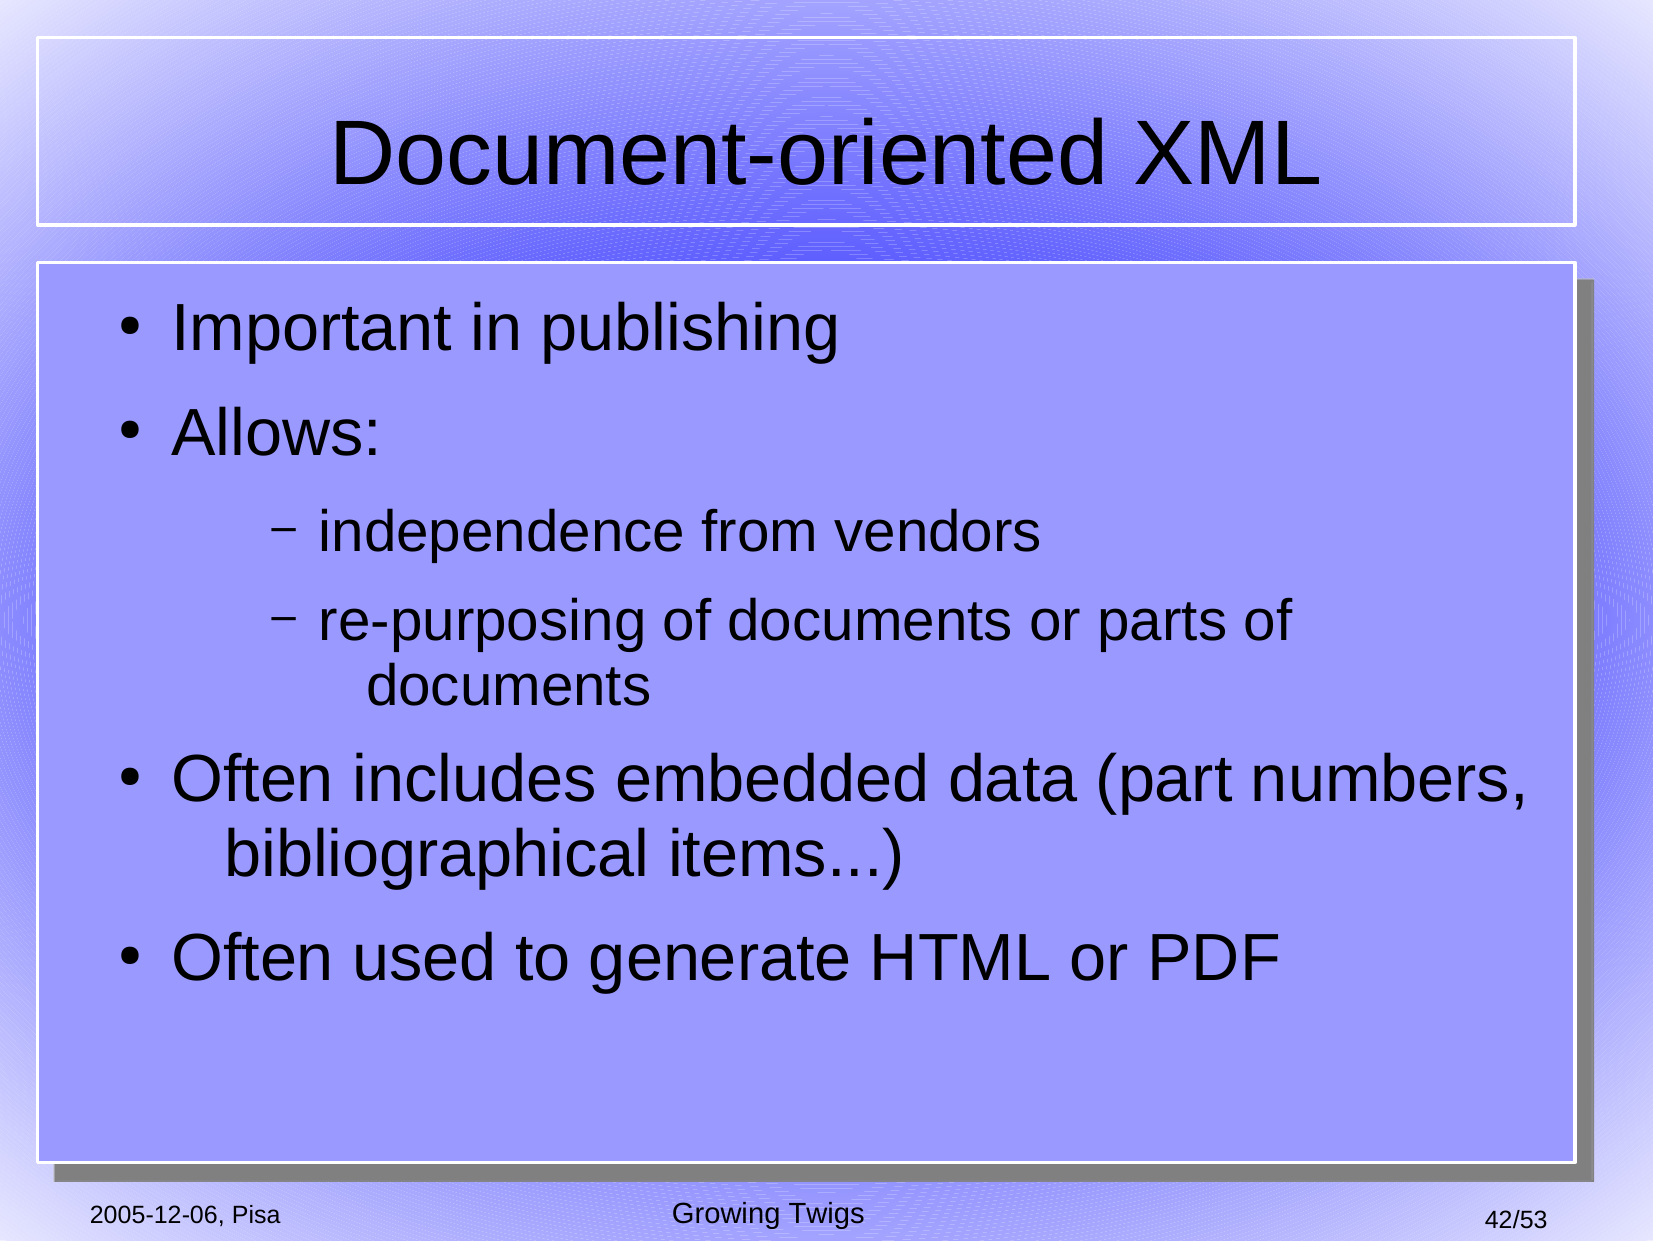

# Document-oriented XML
Important in publishing
Allows:
independence from vendors
re-purposing of documents or parts of documents
Often includes embedded data (part numbers, bibliographical items...)
Often used to generate HTML or PDF